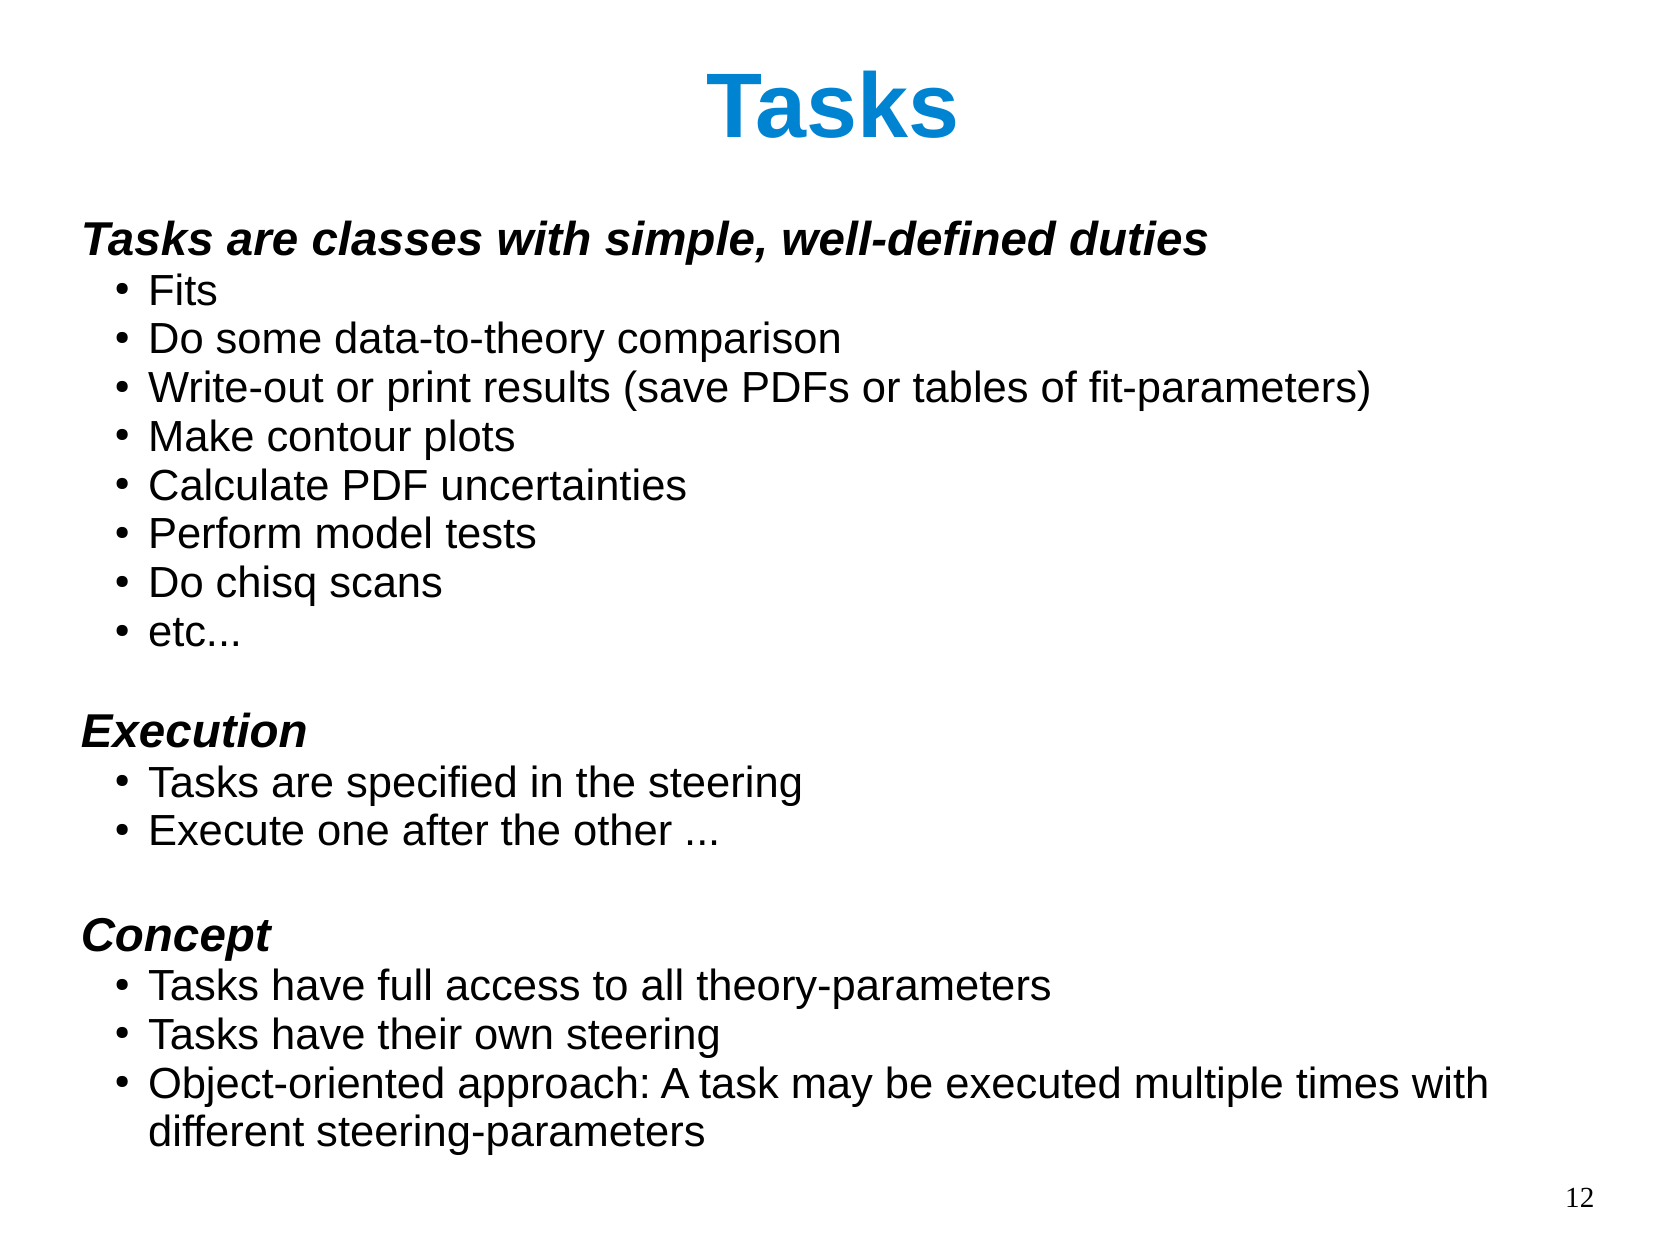

# Tasks
Tasks are classes with simple, well-defined duties
Fits
Do some data-to-theory comparison
Write-out or print results (save PDFs or tables of fit-parameters)
Make contour plots
Calculate PDF uncertainties
Perform model tests
Do chisq scans
etc...
Execution
Tasks are specified in the steering
Execute one after the other ...
Concept
Tasks have full access to all theory-parameters
Tasks have their own steering
Object-oriented approach: A task may be executed multiple times with different steering-parameters
12